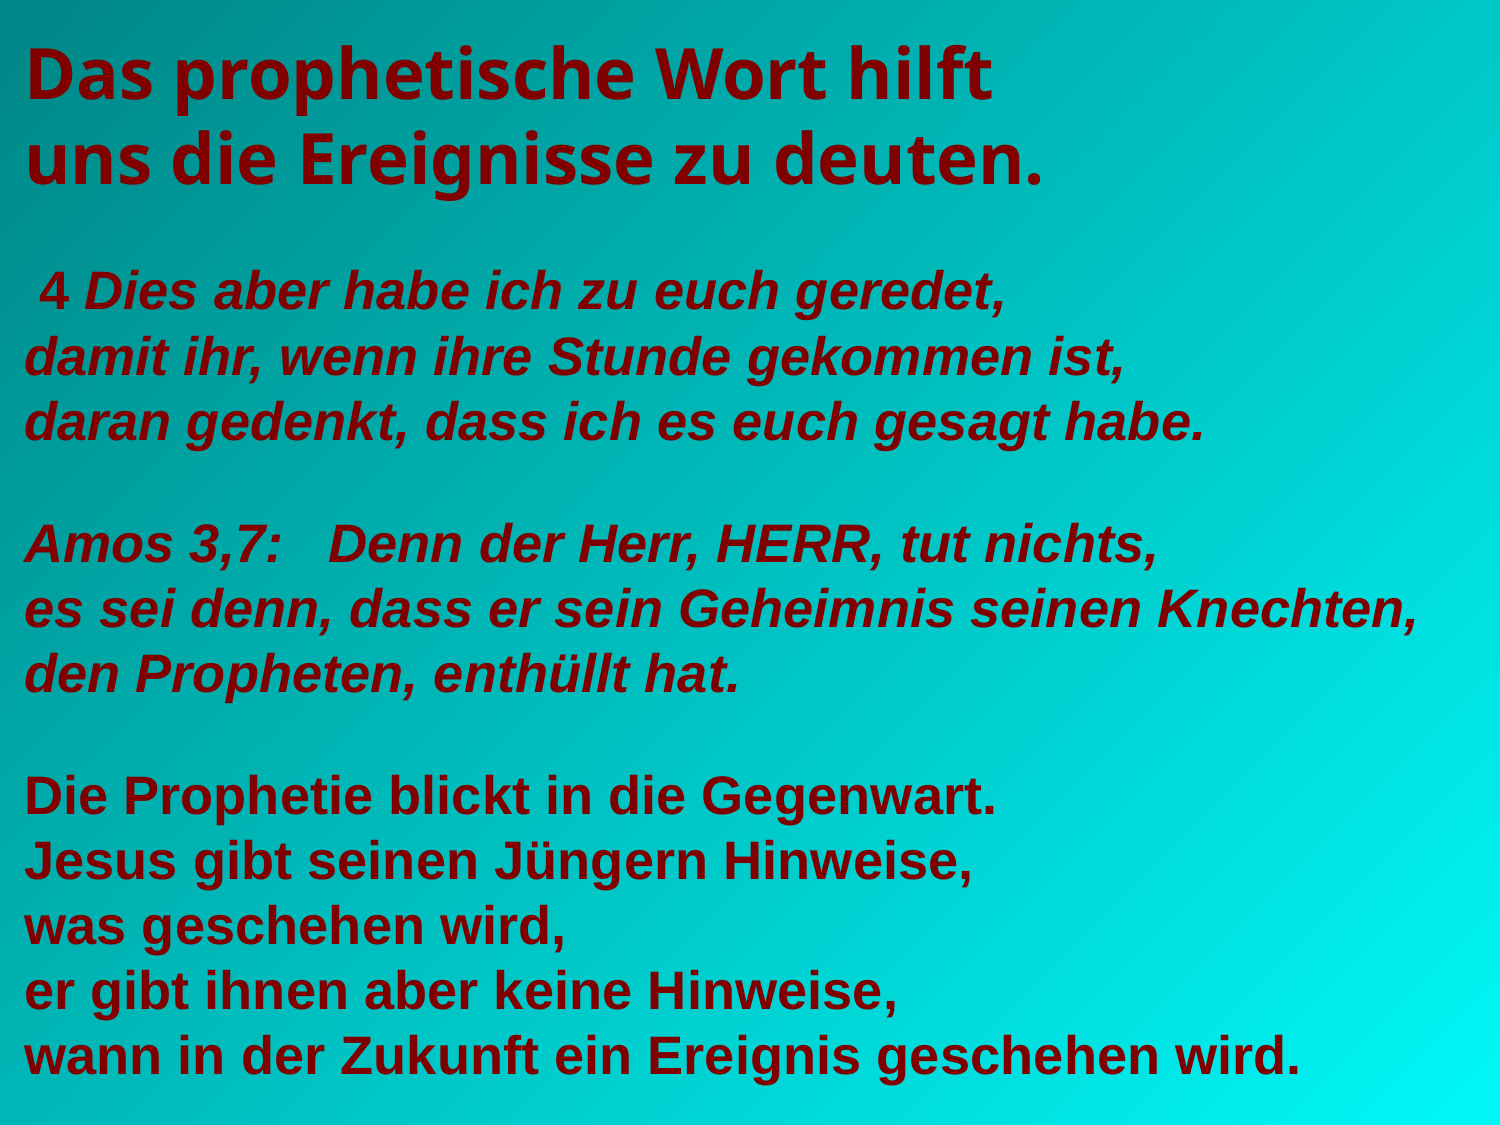

Das prophetische Wort hilft
uns die Ereignisse zu deuten.
 4 Dies aber habe ich zu euch geredet,
damit ihr, wenn ihre Stunde gekommen ist,
daran gedenkt, dass ich es euch gesagt habe.
Amos 3,7: Denn der Herr, HERR, tut nichts,
es sei denn, dass er sein Geheimnis seinen Knechten,
den Propheten, enthüllt hat.
Die Prophetie blickt in die Gegenwart.
Jesus gibt seinen Jüngern Hinweise,
was geschehen wird,
er gibt ihnen aber keine Hinweise,
wann in der Zukunft ein Ereignis geschehen wird.